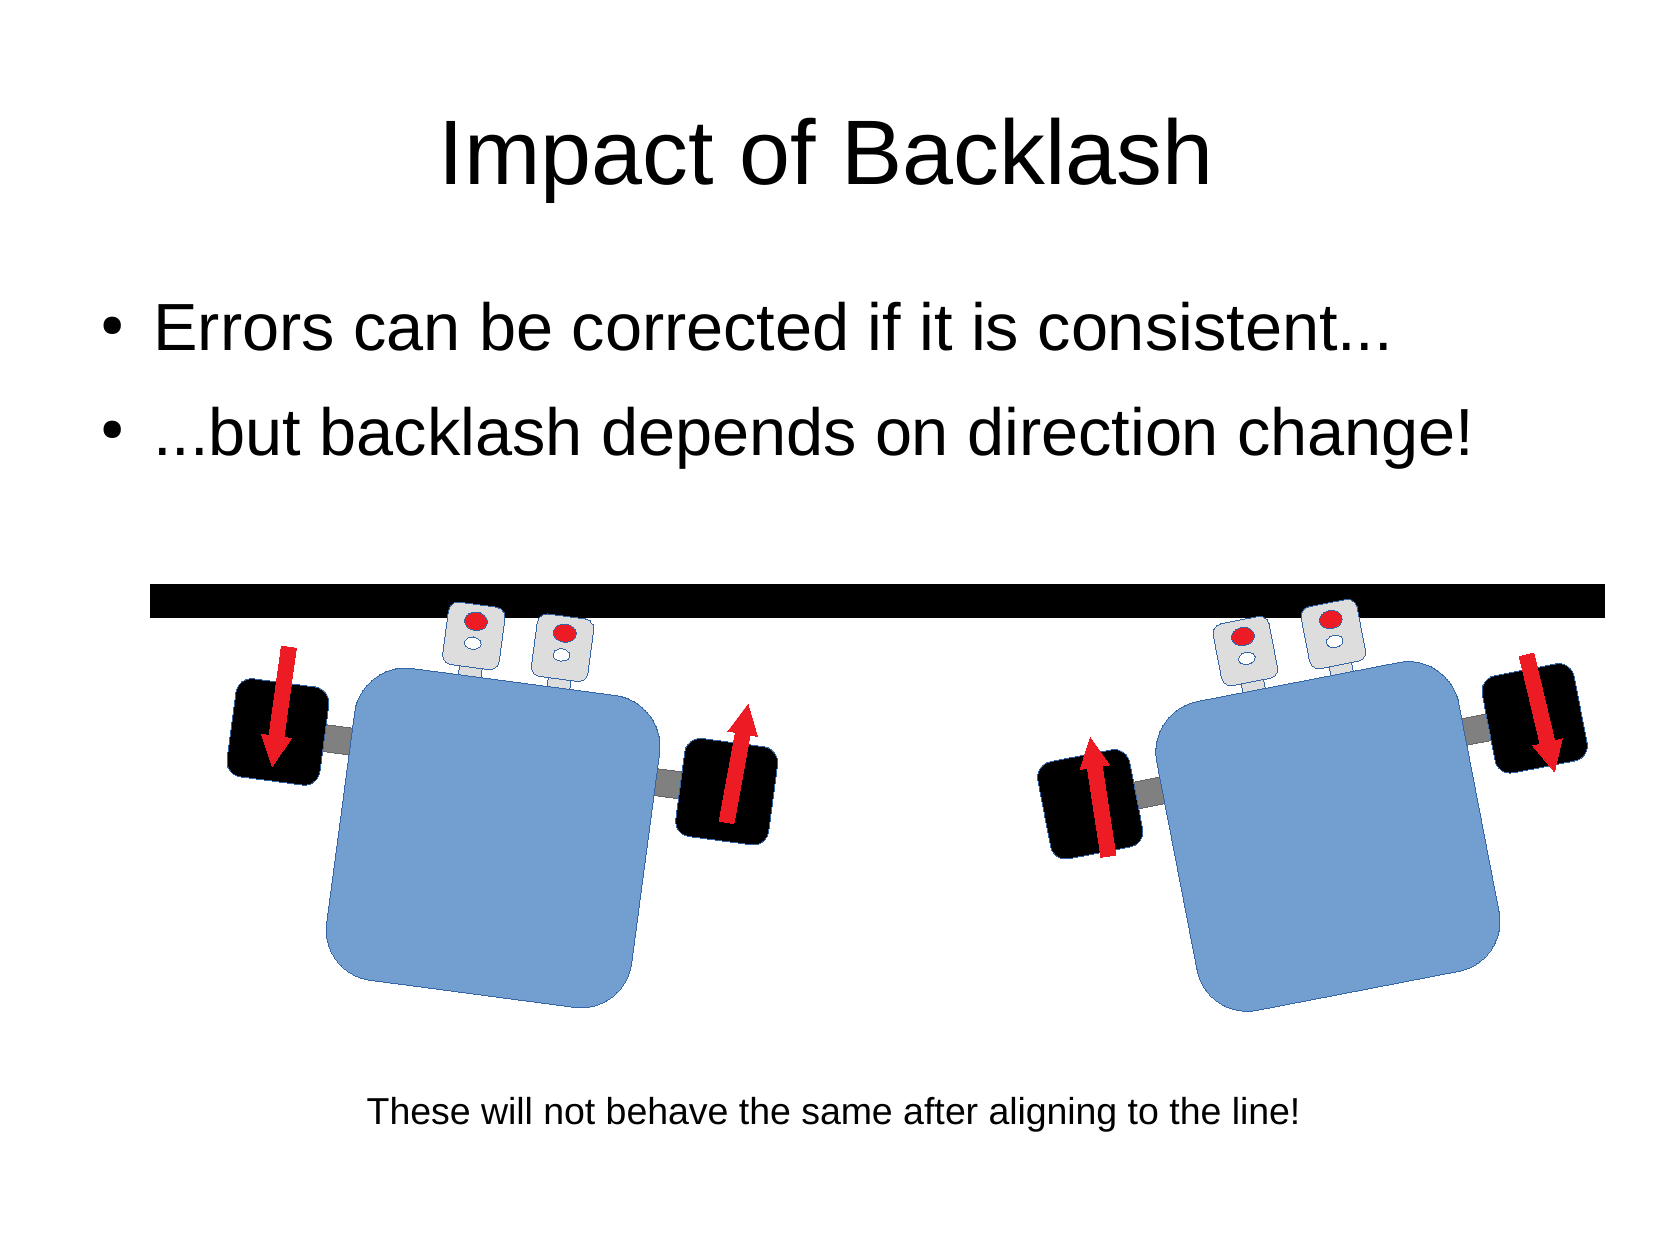

# Impact of Backlash
Errors can be corrected if it is consistent...
...but backlash depends on direction change!
These will not behave the same after aligning to the line!